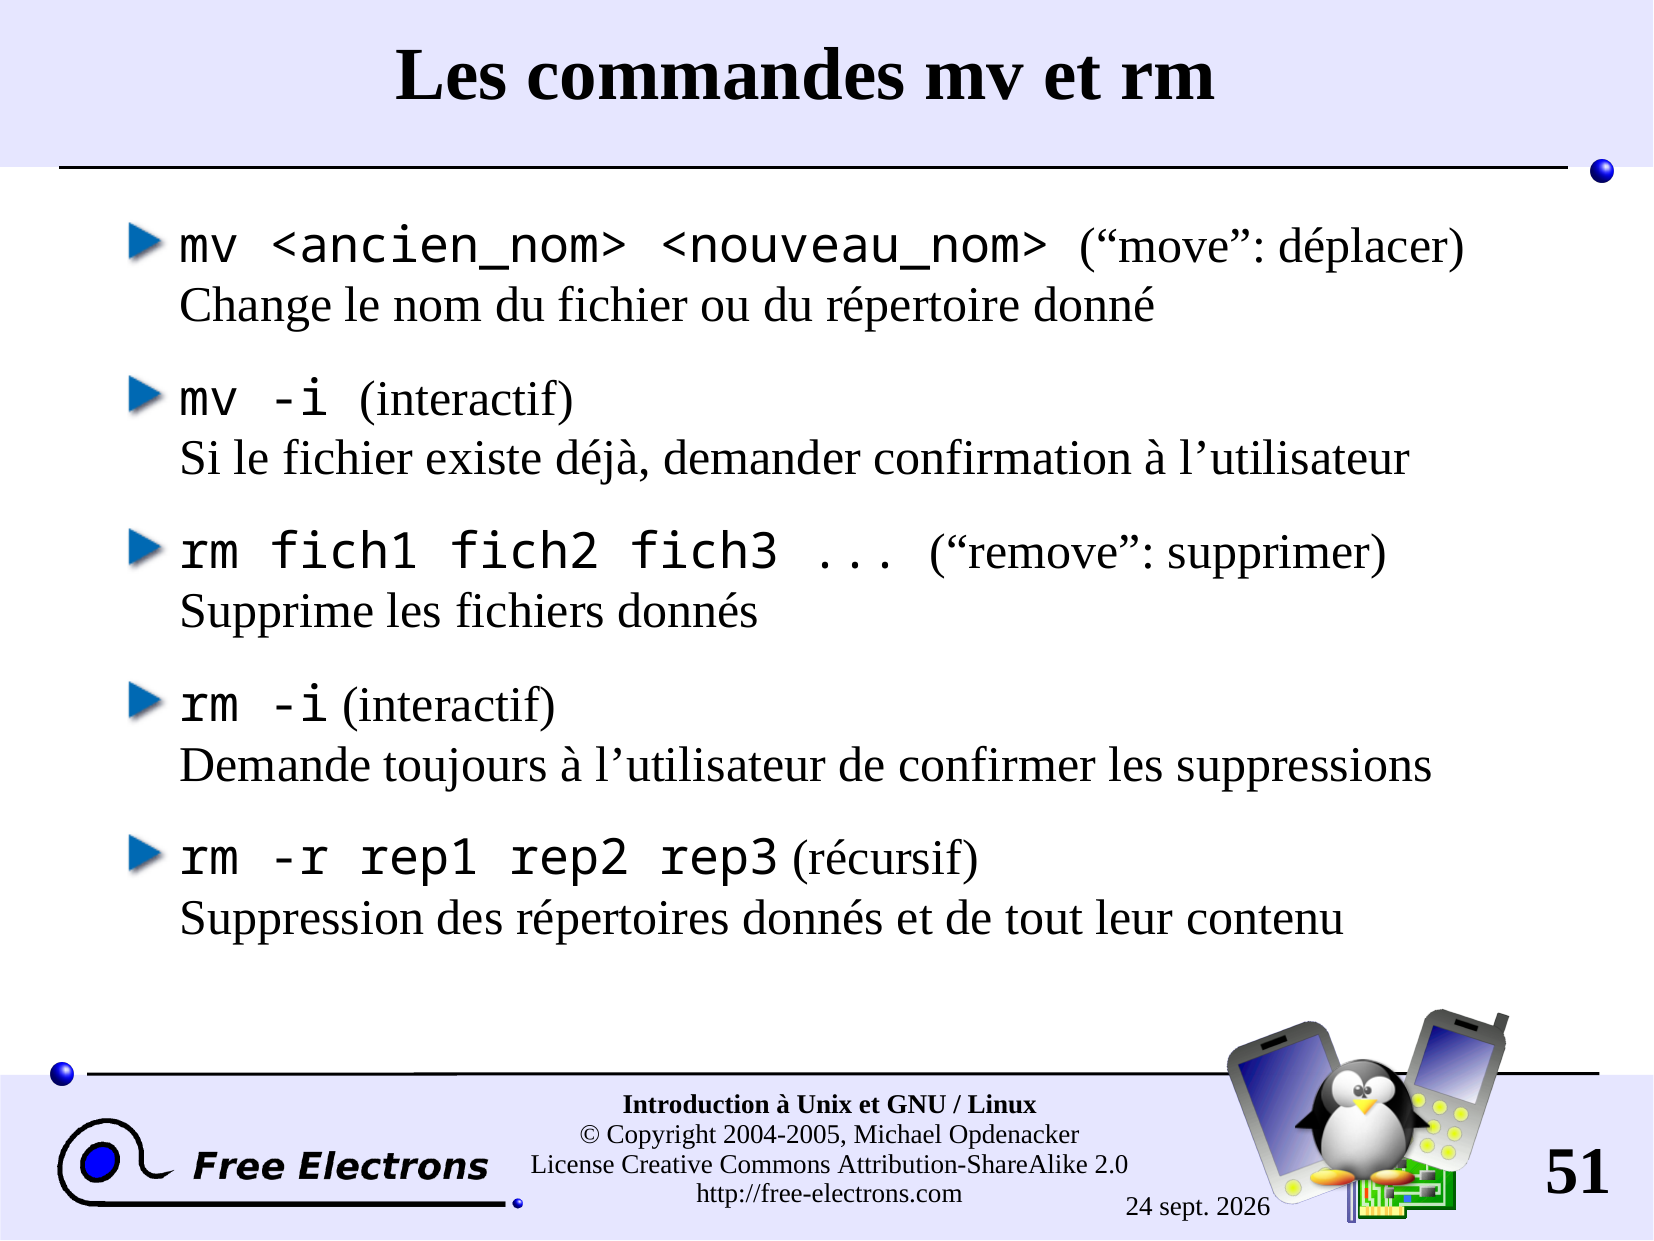

# Les commandes mv et rm
mv <ancien_nom> <nouveau_nom> (“move”: déplacer)
Change le nom du fichier ou du répertoire donné
mv -i (interactif)
Si le fichier existe déjà, demander confirmation à l’utilisateur
rm fich1 fich2 fich3 ... (“remove”: supprimer)
Supprime les fichiers donnés
rm -i (interactif)
Demande toujours à l’utilisateur de confirmer les suppressions
rm -r rep1 rep2 rep3 (récursif)
Suppression des répertoires donnés et de tout leur contenu